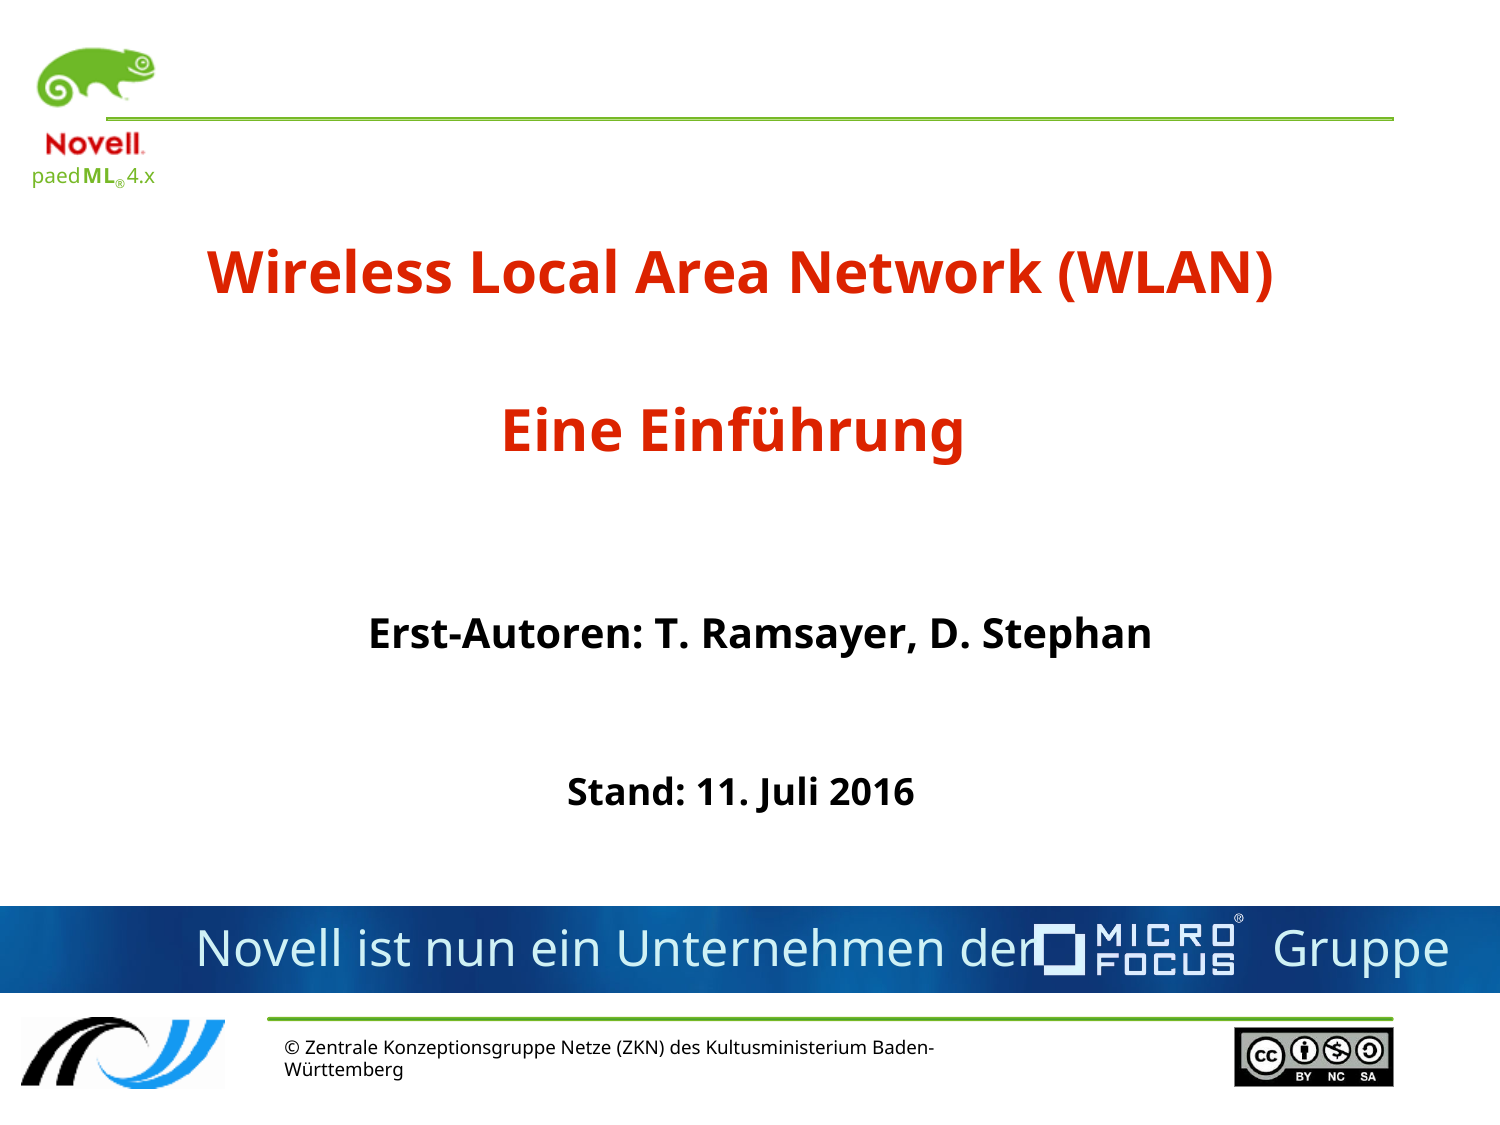

# Wireless Local Area Network (WLAN) Eine Einführung
Erst-Autoren: T. Ramsayer, D. Stephan
Stand: 11. Juli 2016
Novell ist nun ein Unternehmen der Gruppe
© Zentrale Konzeptionsgruppe Netze (ZKN) des Kultusministerium Baden-Württemberg